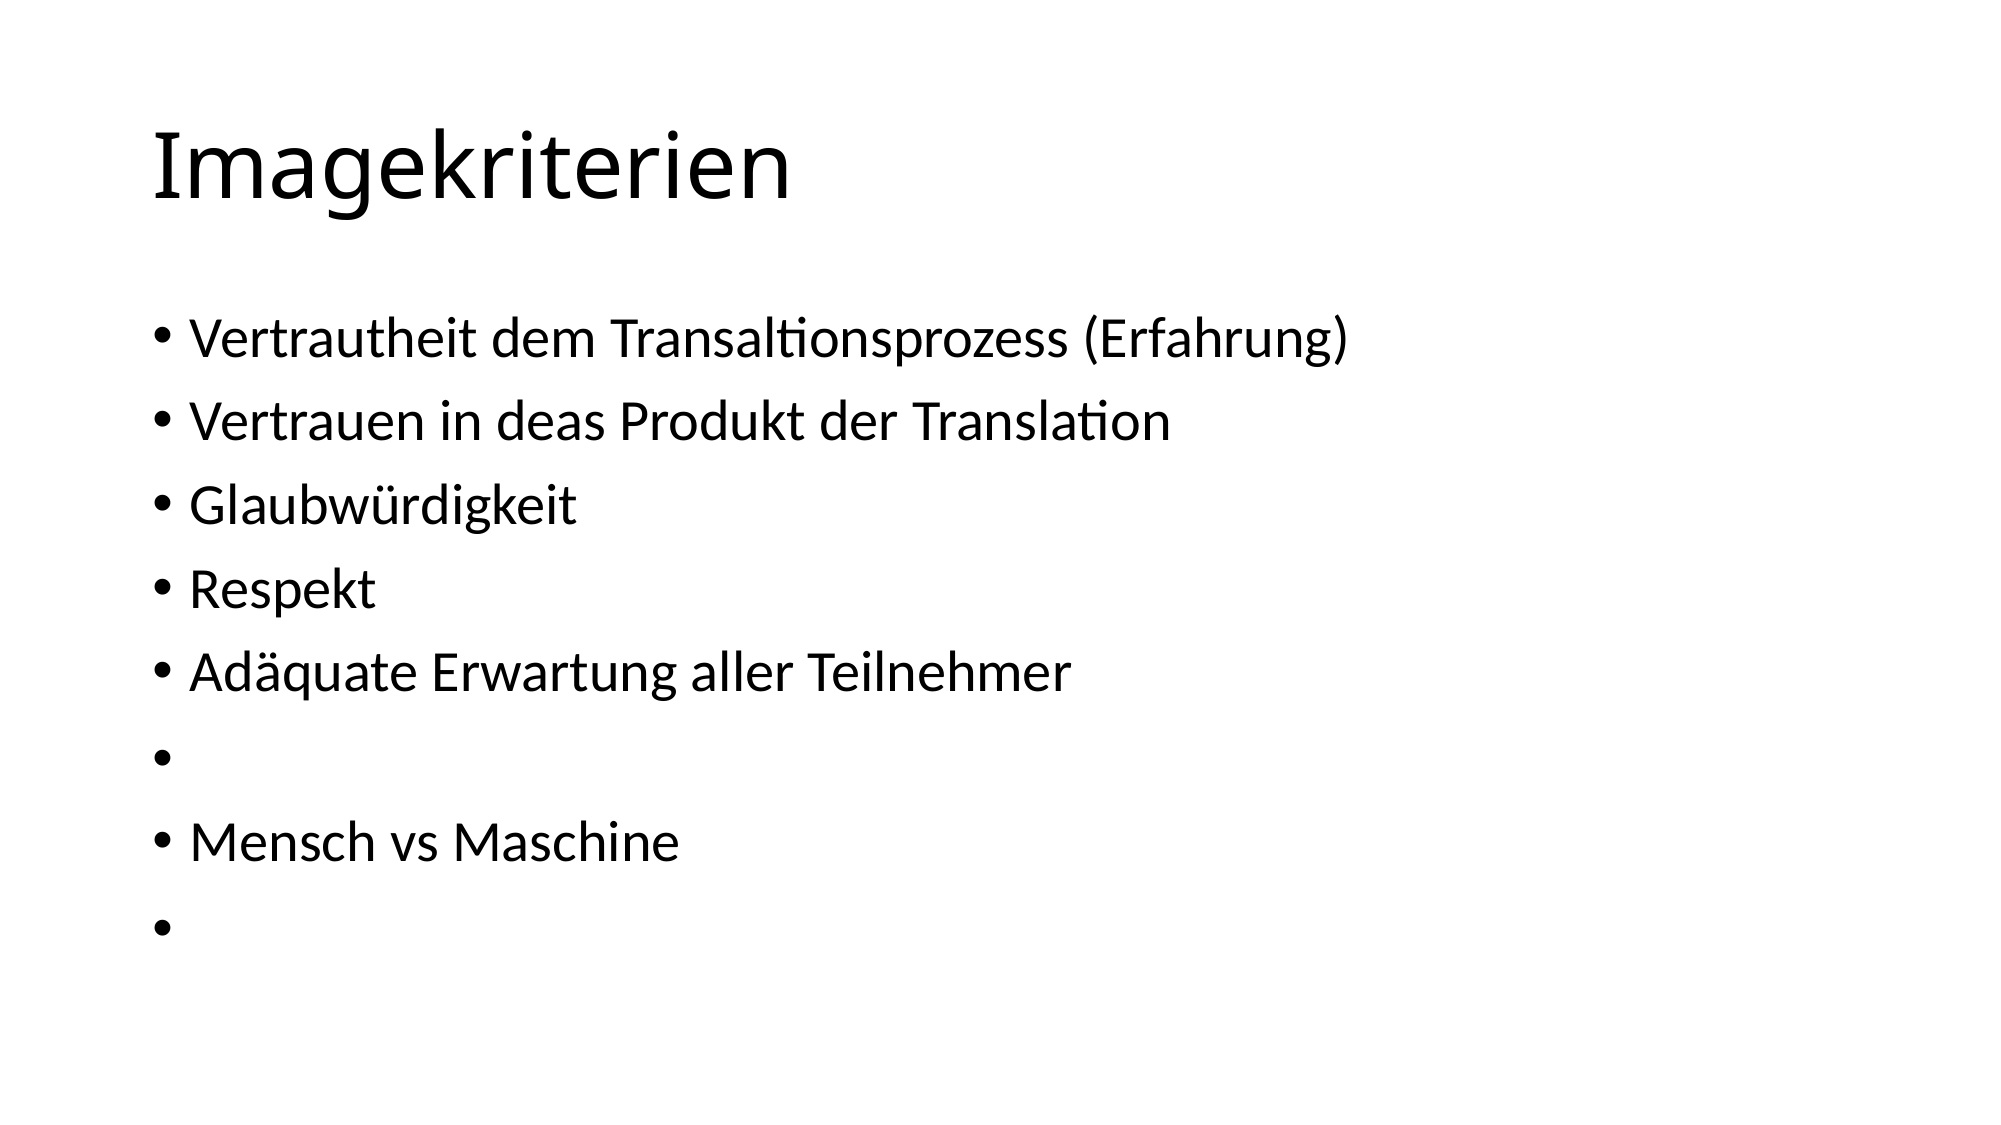

# Imagekriterien
Vertrautheit dem Transaltionsprozess (Erfahrung)
Vertrauen in deas Produkt der Translation
Glaubwürdigkeit
Respekt
Adäquate Erwartung aller Teilnehmer
Mensch vs Maschine